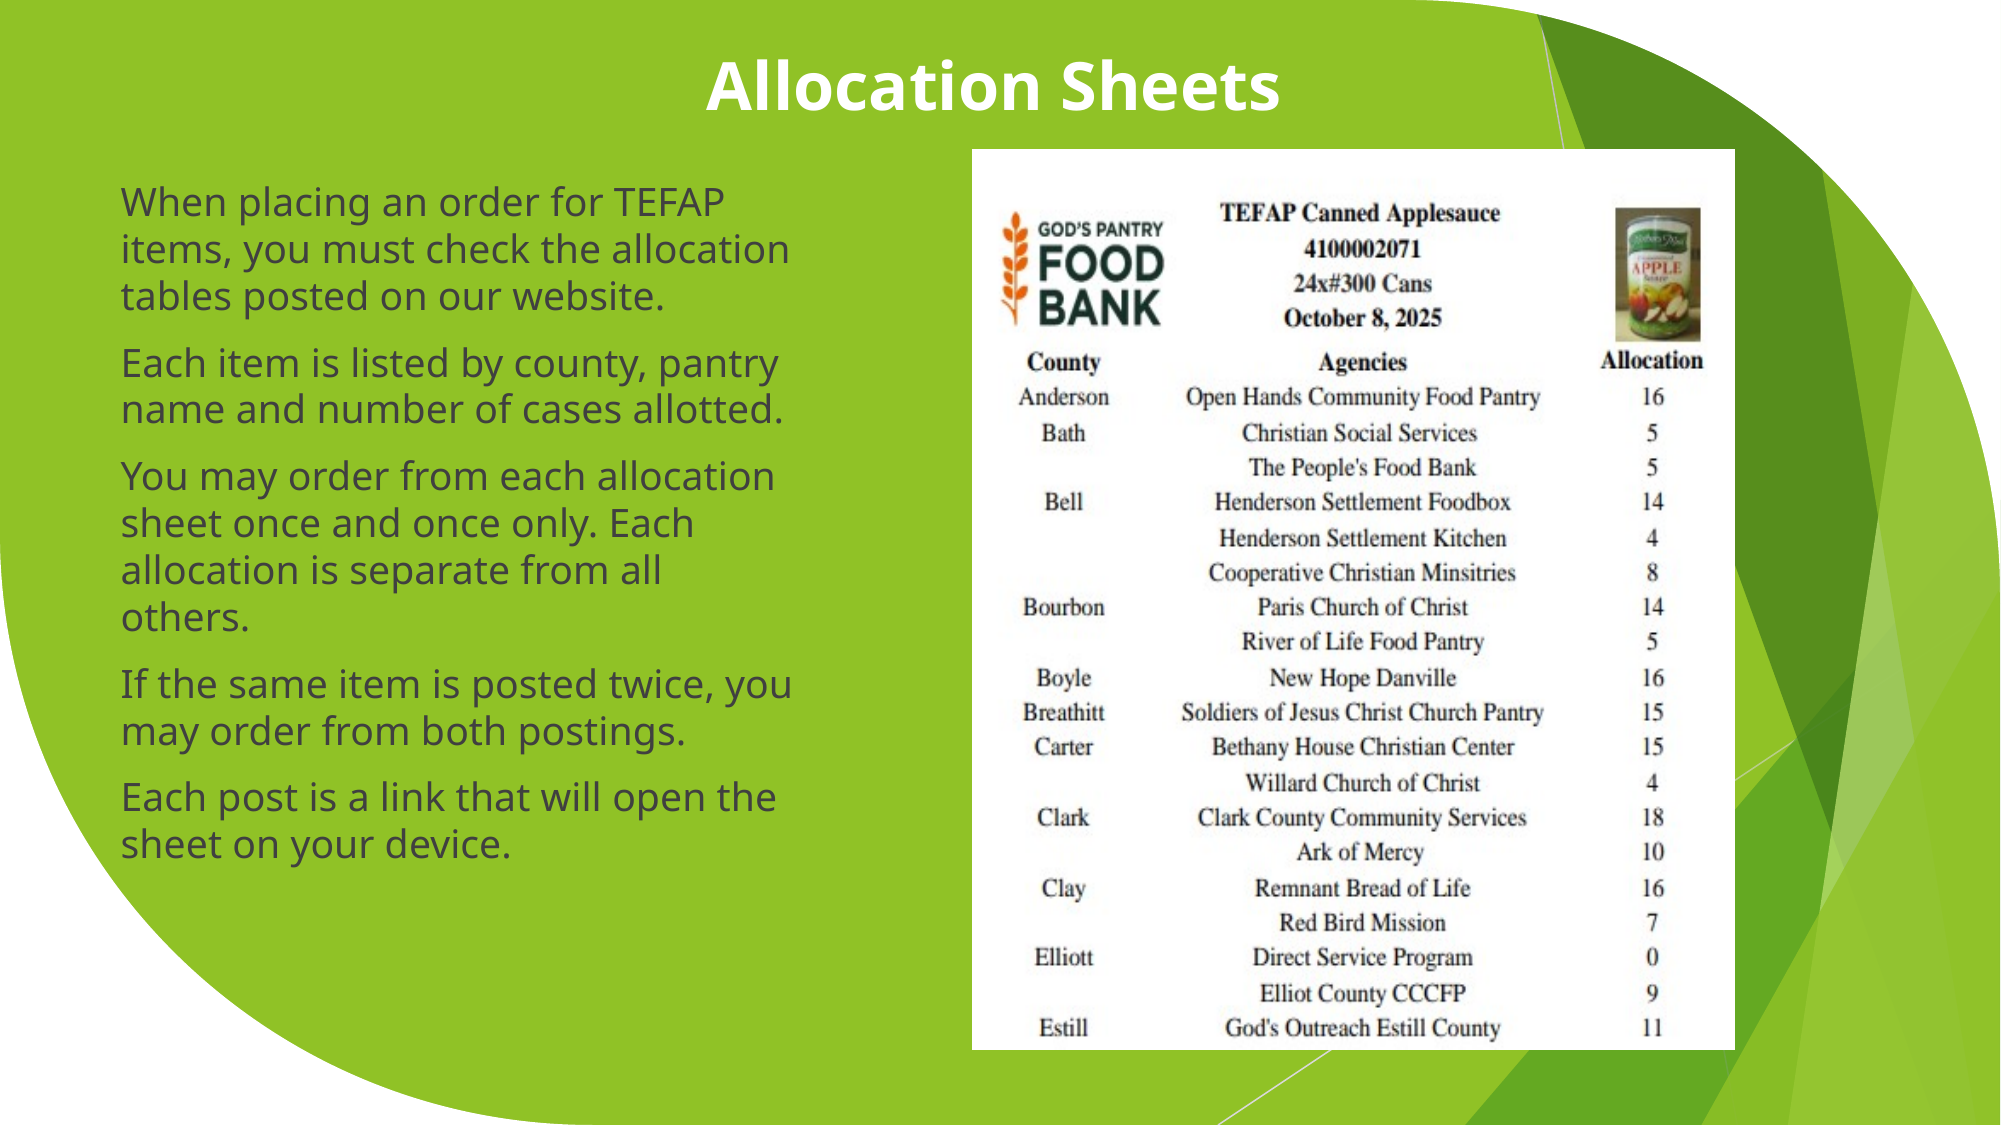

# Allocation Sheets
When placing an order for TEFAP items, you must check the allocation tables posted on our website.
Each item is listed by county, pantry name and number of cases allotted.
You may order from each allocation sheet once and once only. Each allocation is separate from all others.
If the same item is posted twice, you may order from both postings.
Each post is a link that will open the sheet on your device.